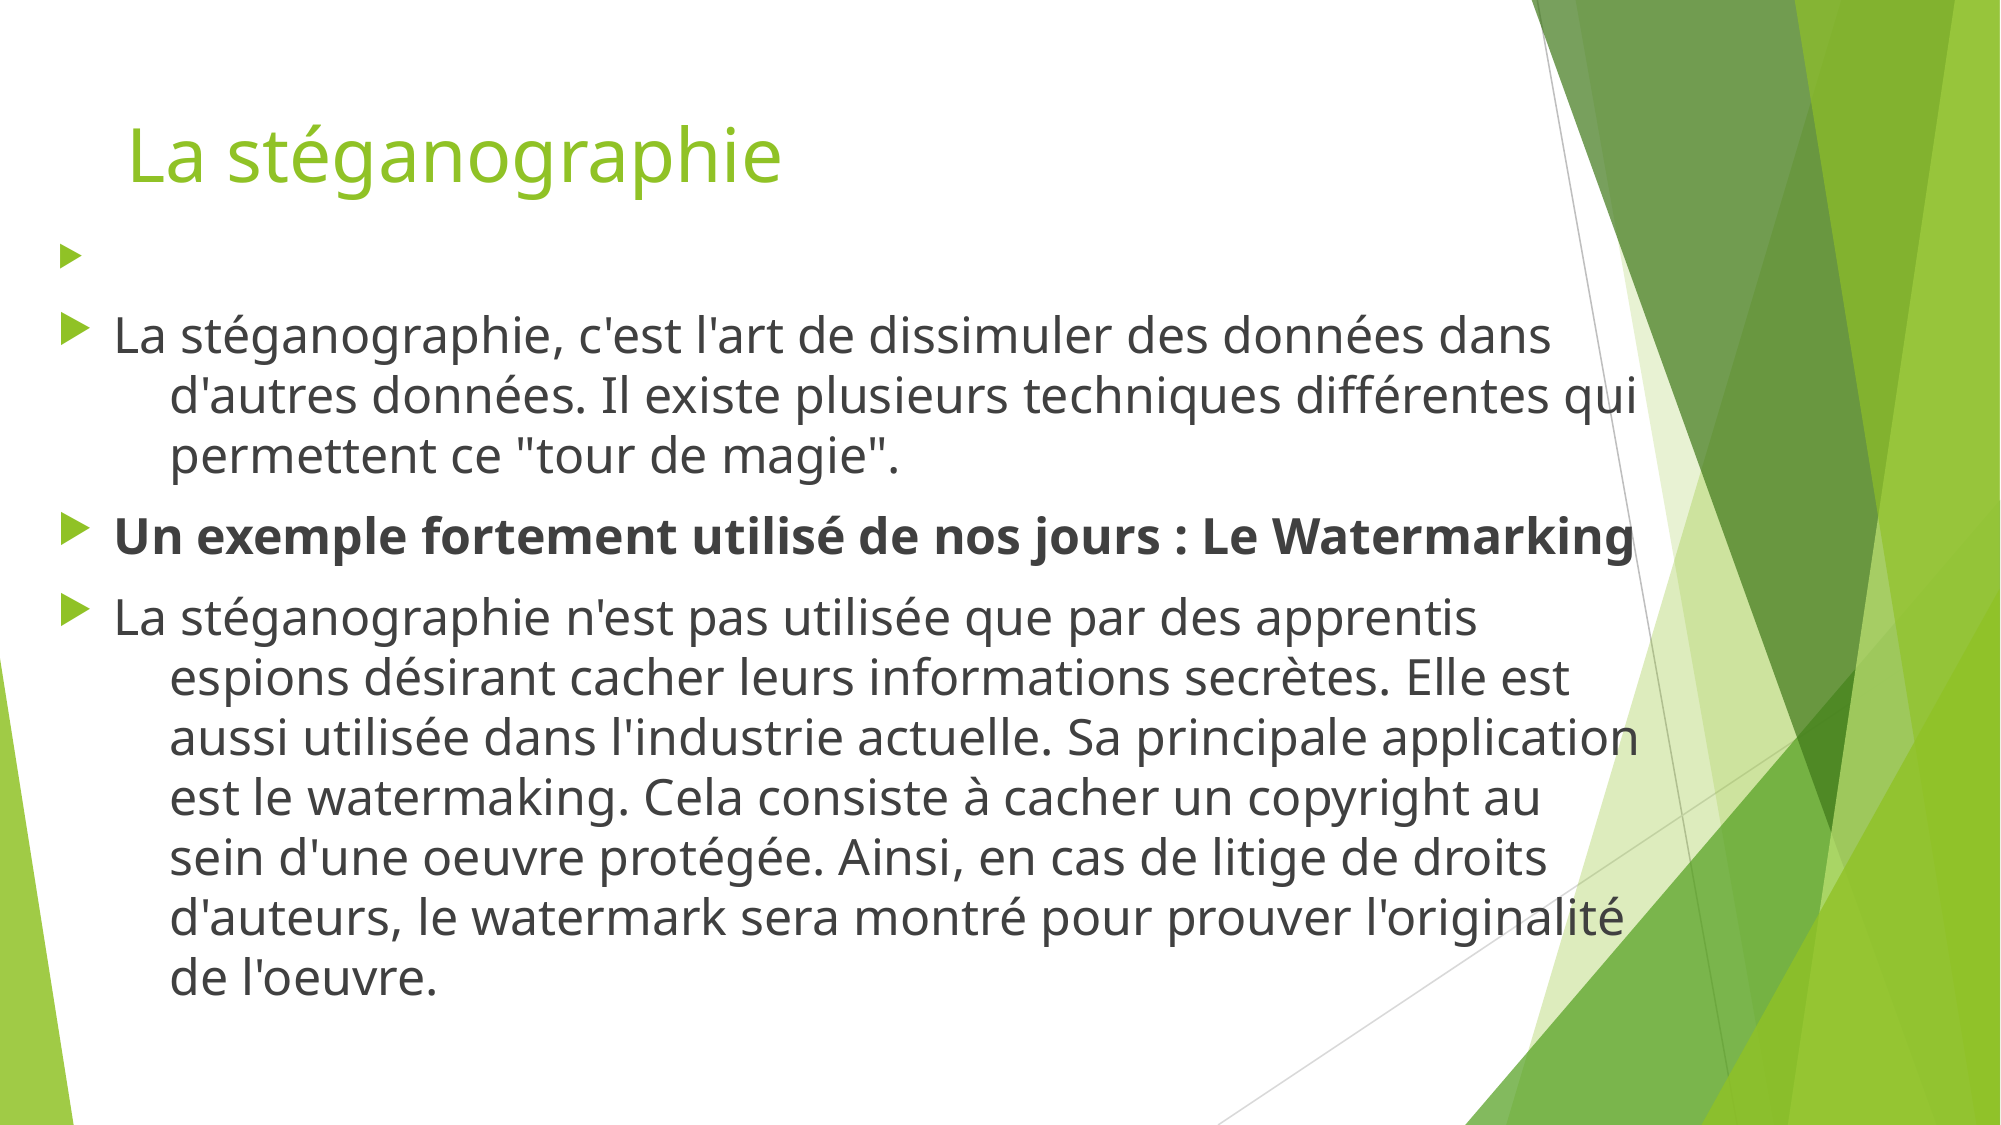

# La stéganographie
La stéganographie, c'est l'art de dissimuler des données dans d'autres données. Il existe plusieurs techniques différentes qui permettent ce "tour de magie".
Un exemple fortement utilisé de nos jours : Le Watermarking
La stéganographie n'est pas utilisée que par des apprentis espions désirant cacher leurs informations secrètes. Elle est aussi utilisée dans l'industrie actuelle. Sa principale application est le watermaking. Cela consiste à cacher un copyright au sein d'une oeuvre protégée. Ainsi, en cas de litige de droits d'auteurs, le watermark sera montré pour prouver l'originalité de l'oeuvre.